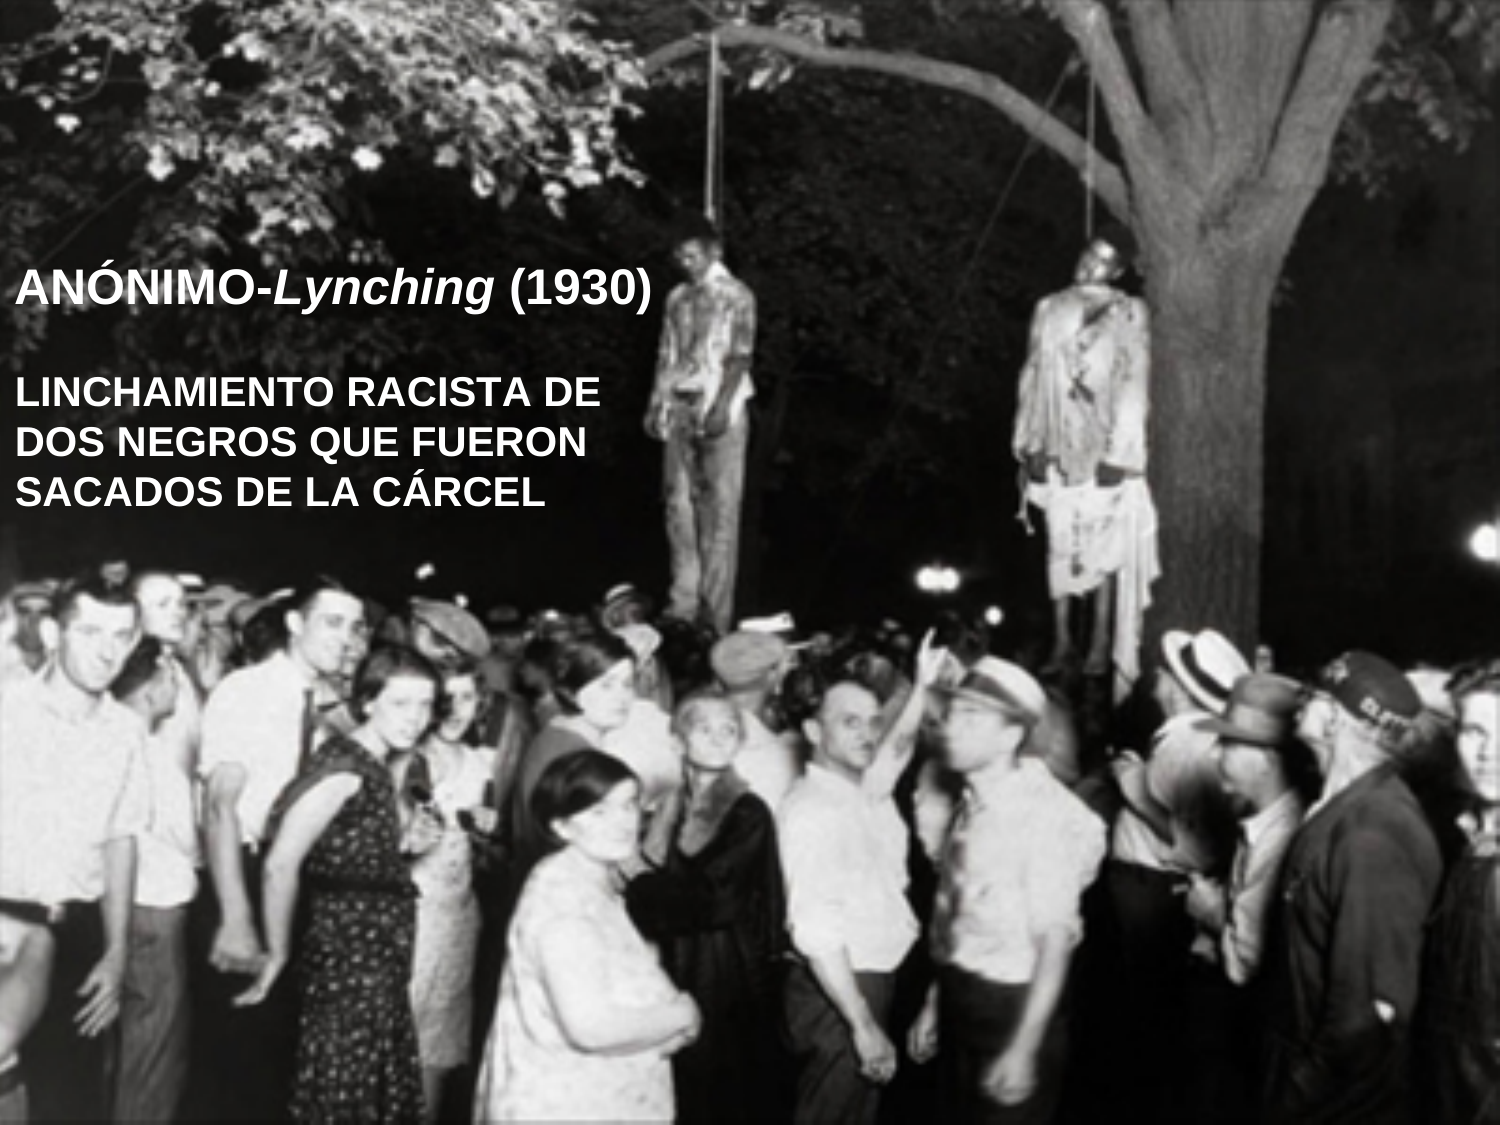

ANÓNIMO-Lynching (1930)
LINCHAMIENTO RACISTA DE DOS NEGROS QUE FUERON SACADOS DE LA CÁRCEL